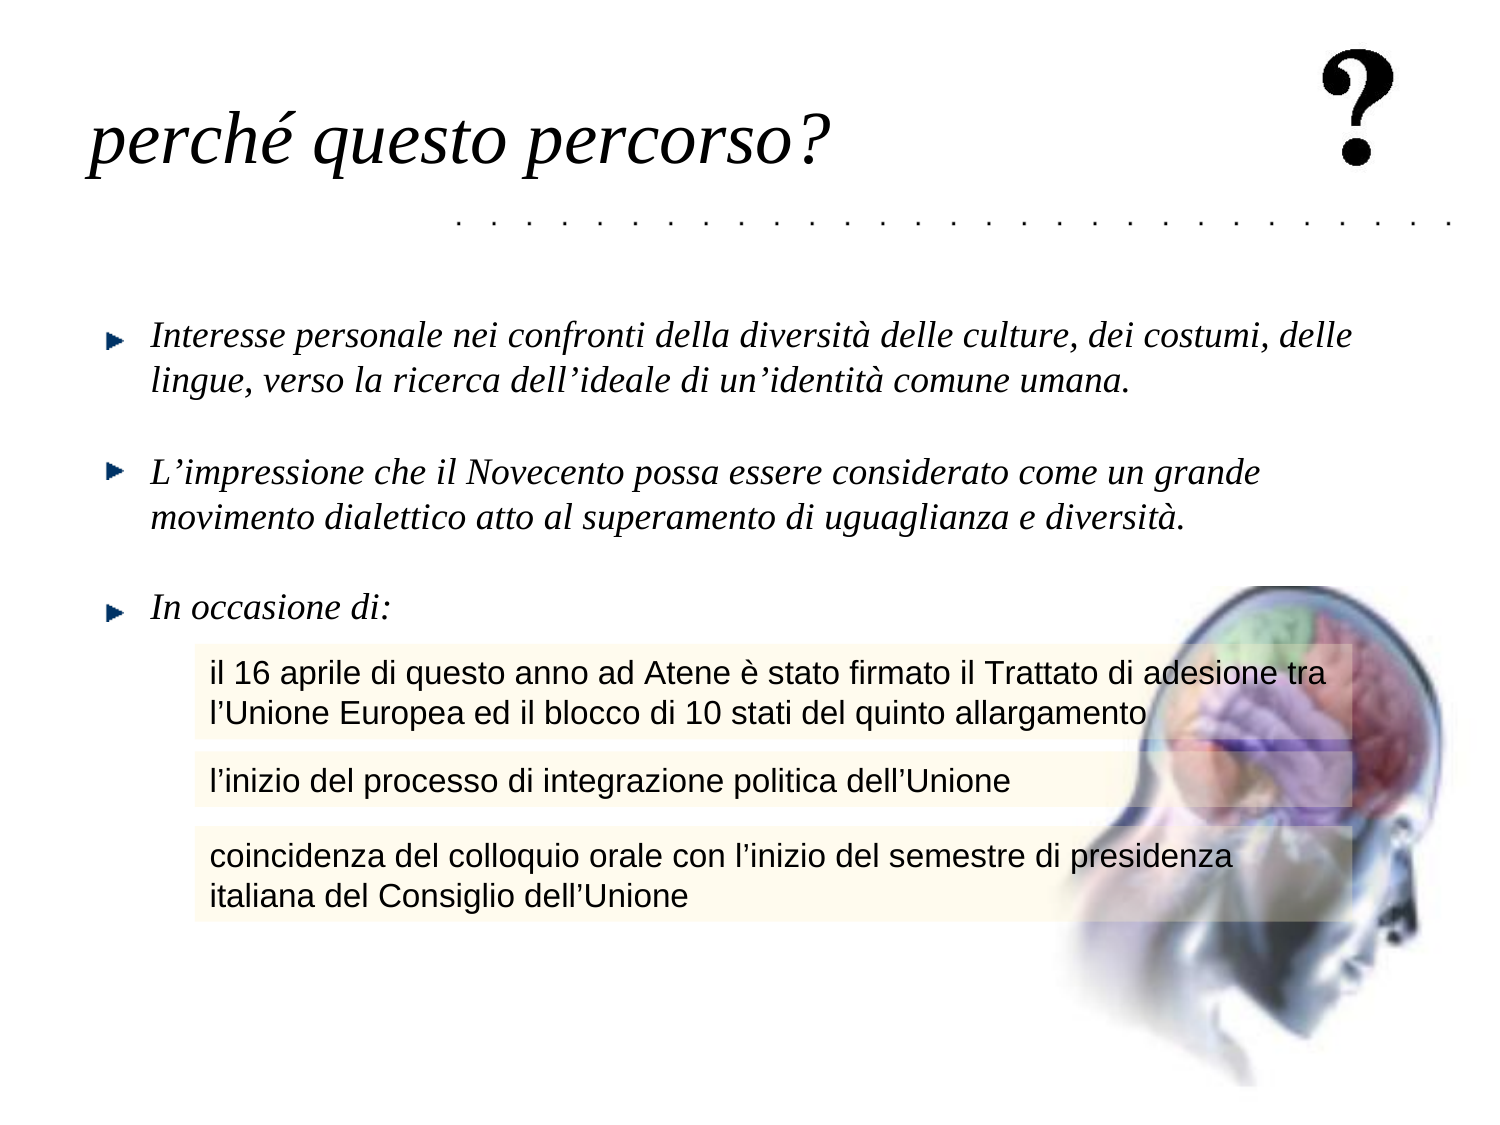

# perché questo percorso?
Interesse personale nei confronti della diversità delle culture, dei costumi, delle lingue, verso la ricerca dell’ideale di un’identità comune umana.
L’impressione che il Novecento possa essere considerato come un grande movimento dialettico atto al superamento di uguaglianza e diversità.
In occasione di:
il 16 aprile di questo anno ad Atene è stato firmato il Trattato di adesione tra l’Unione Europea ed il blocco di 10 stati del quinto allargamento
l’inizio del processo di integrazione politica dell’Unione
coincidenza del colloquio orale con l’inizio del semestre di presidenza italiana del Consiglio dell’Unione